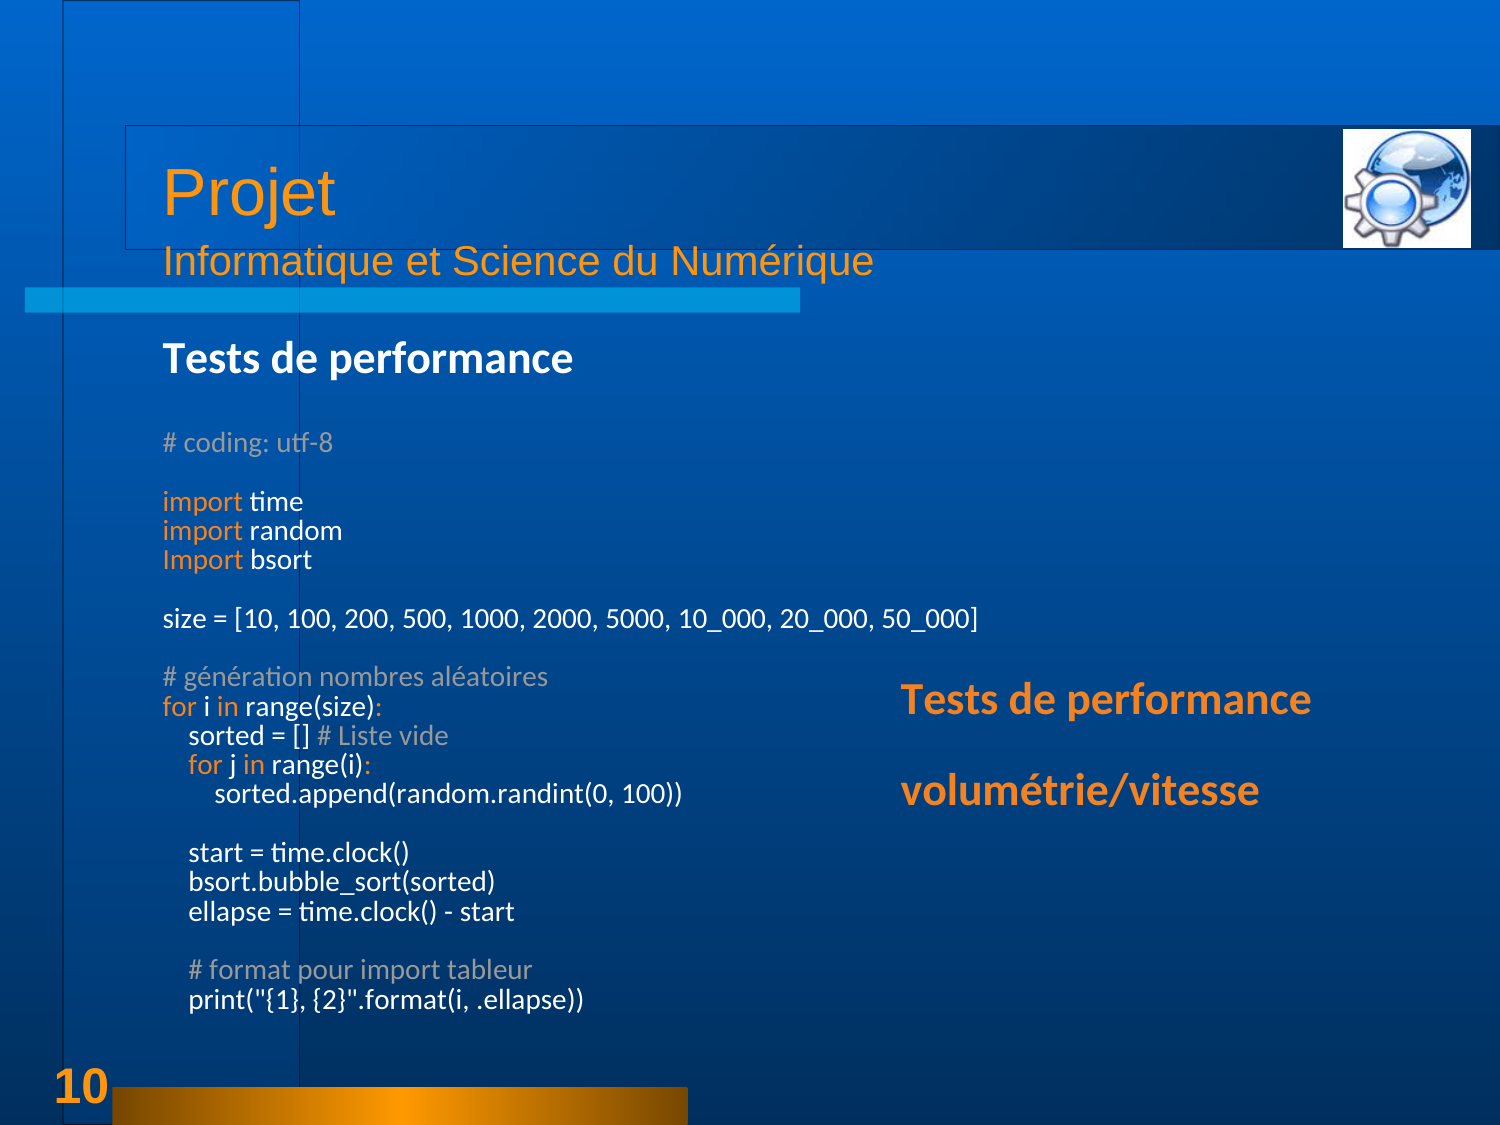

Tests de performance
# coding: utf-8
import time
import random
Import bsort
size = [10, 100, 200, 500, 1000, 2000, 5000, 10_000, 20_000, 50_000]
# génération nombres aléatoires
for i in range(size):
 sorted = [] # Liste vide
 for j in range(i):
 sorted.append(random.randint(0, 100))
 start = time.clock()
 bsort.bubble_sort(sorted)
 ellapse = time.clock() - start
 # format pour import tableur
 print("{1}, {2}".format(i, .ellapse))
Tests de performance
volumétrie/vitesse